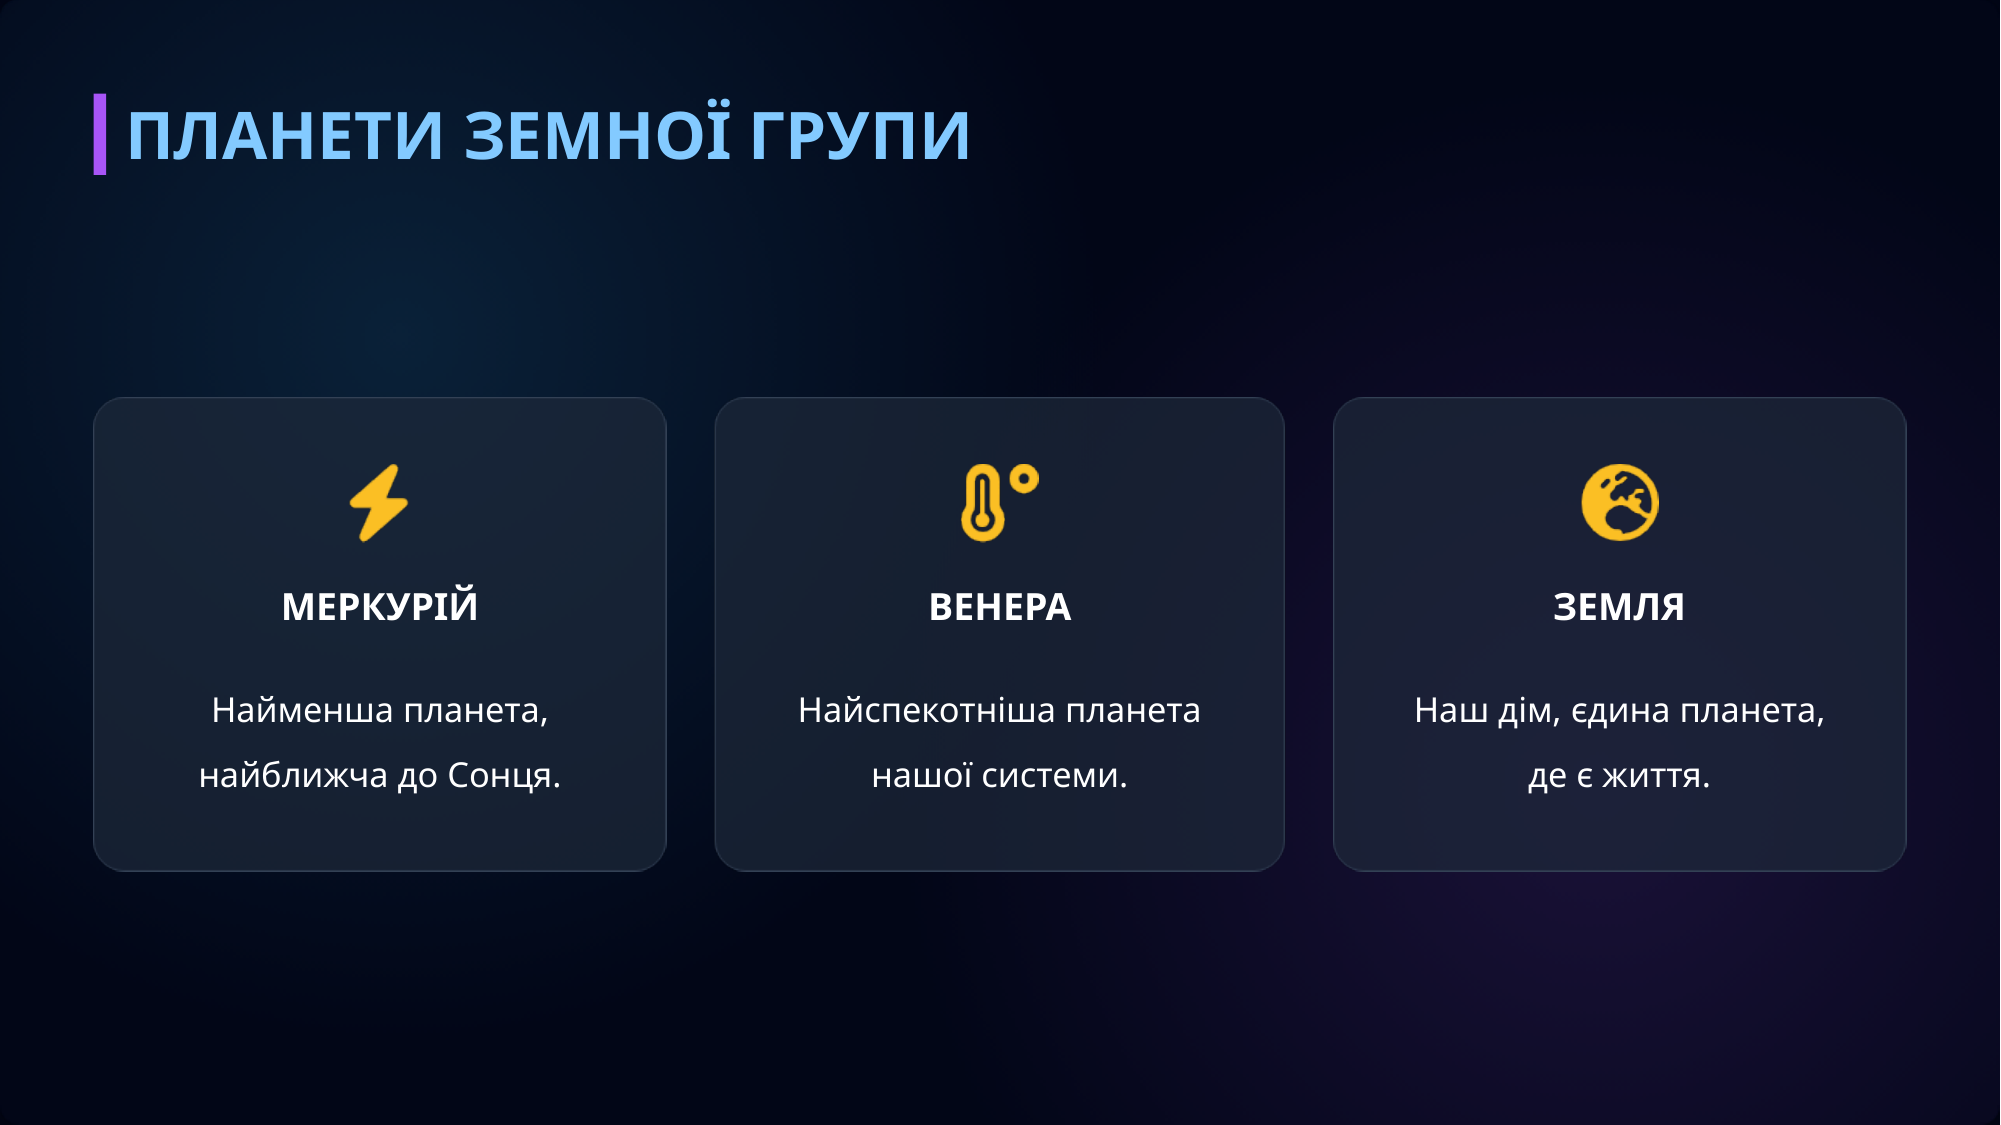

ПЛАНЕТИ ЗЕМНОЇ ГРУПИ
МЕРКУРІЙ
ВЕНЕРА
ЗЕМЛЯ
Найменша планета, найближча до Сонця.
Найспекотніша планета нашої системи.
Наш дім, єдина планета, де є життя.